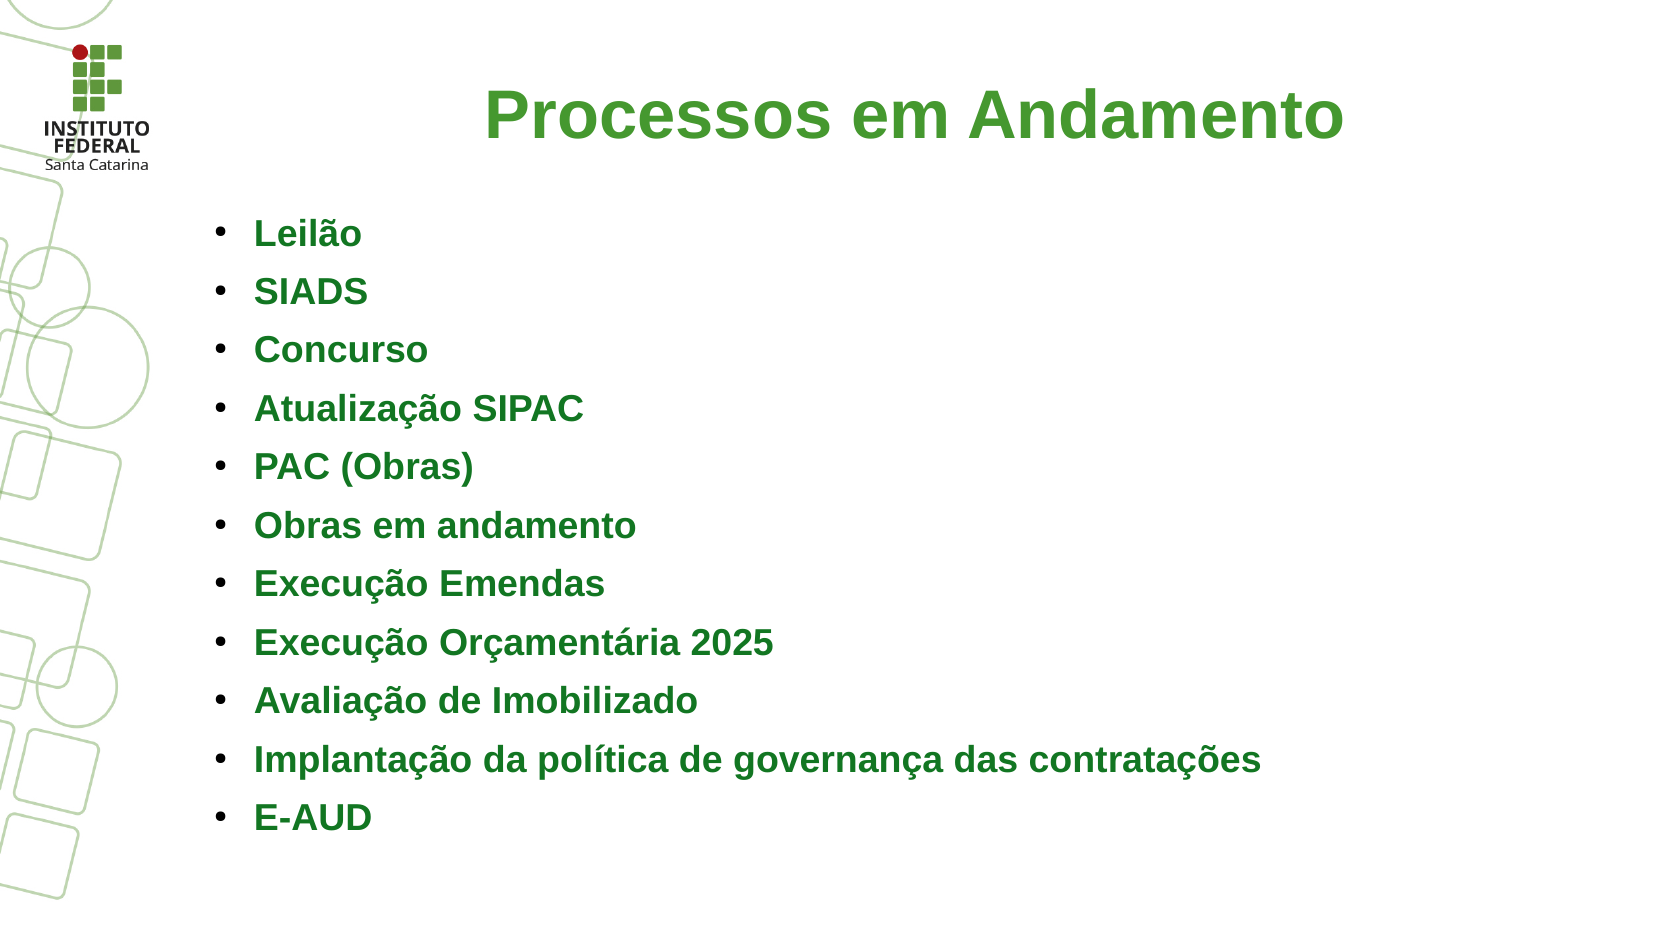

# Processos em Andamento
Leilão
SIADS
Concurso
Atualização SIPAC
PAC (Obras)
Obras em andamento
Execução Emendas
Execução Orçamentária 2025
Avaliação de Imobilizado
Implantação da política de governança das contratações
E-AUD